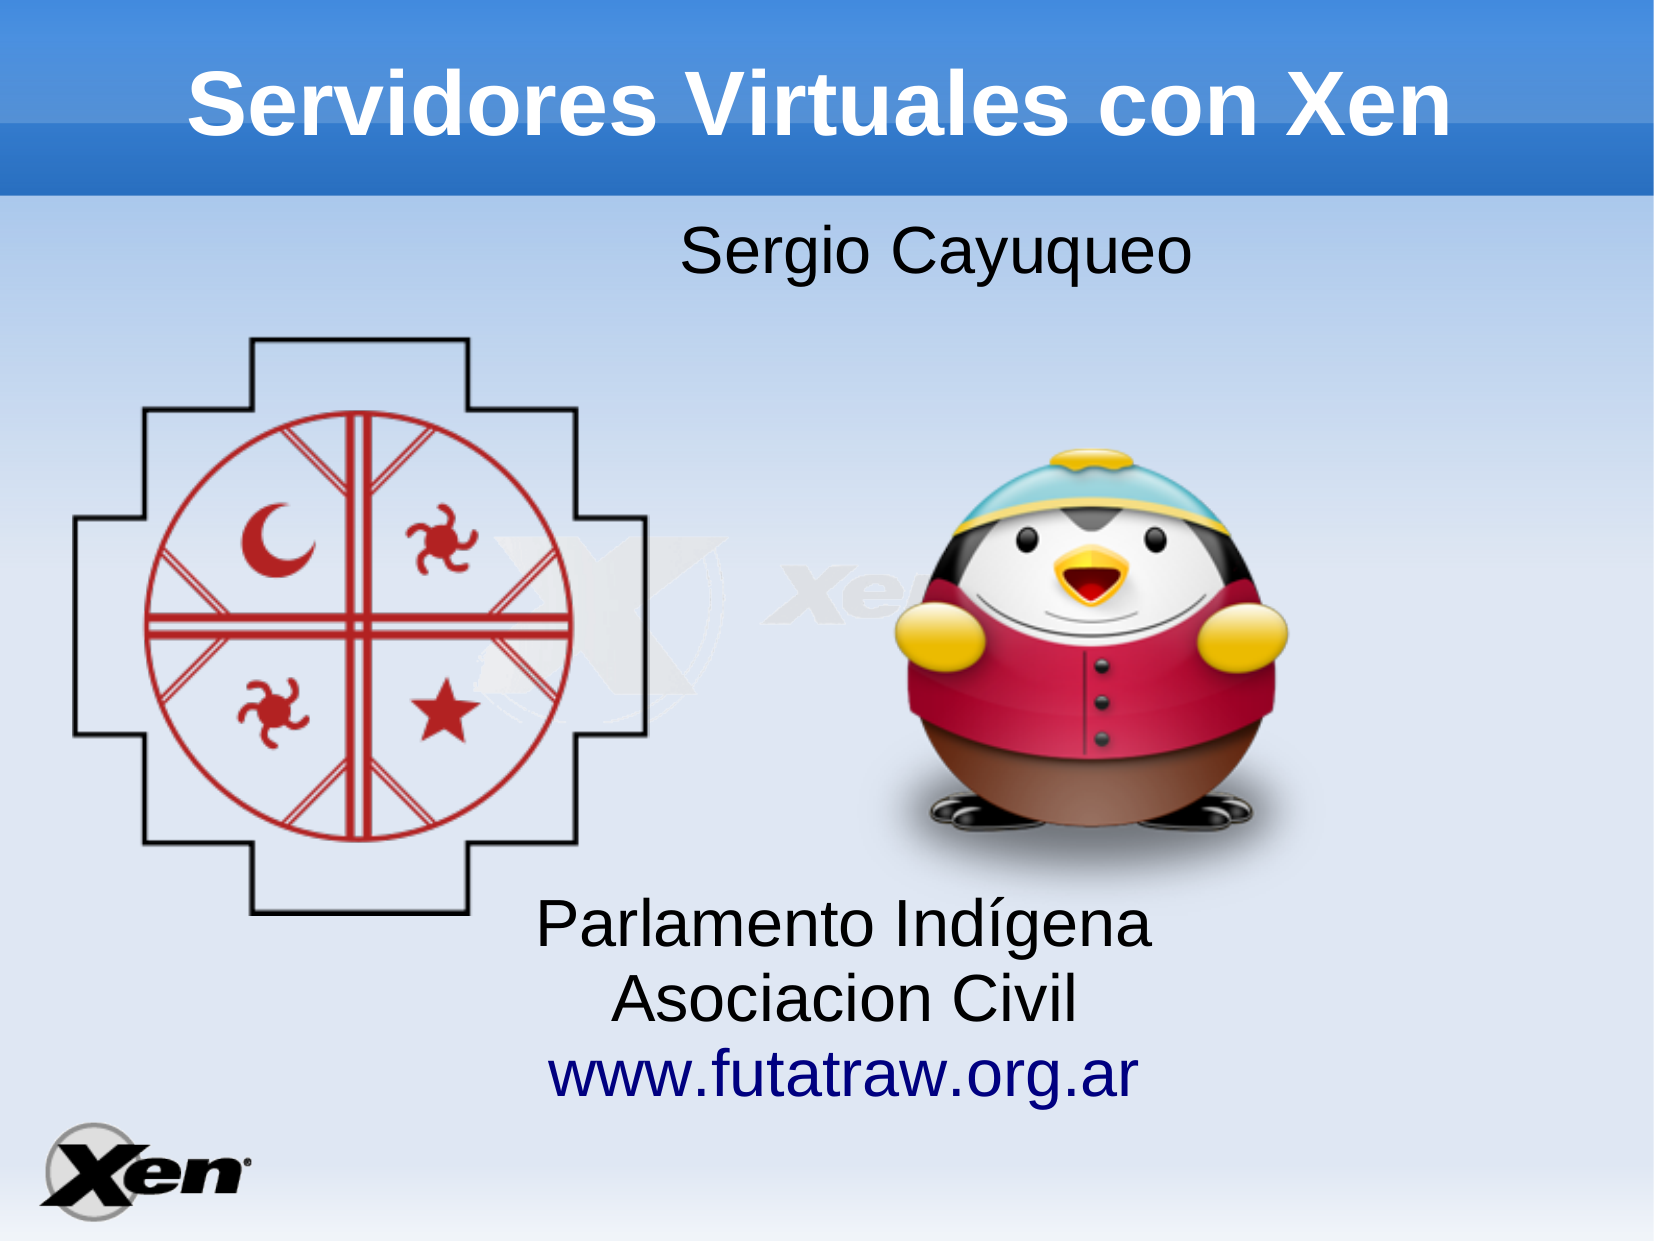

# Servidores Virtuales con Xen
 Sergio Cayuqueo
Parlamento Indígena
Asociacion Civil
www.futatraw.org.ar